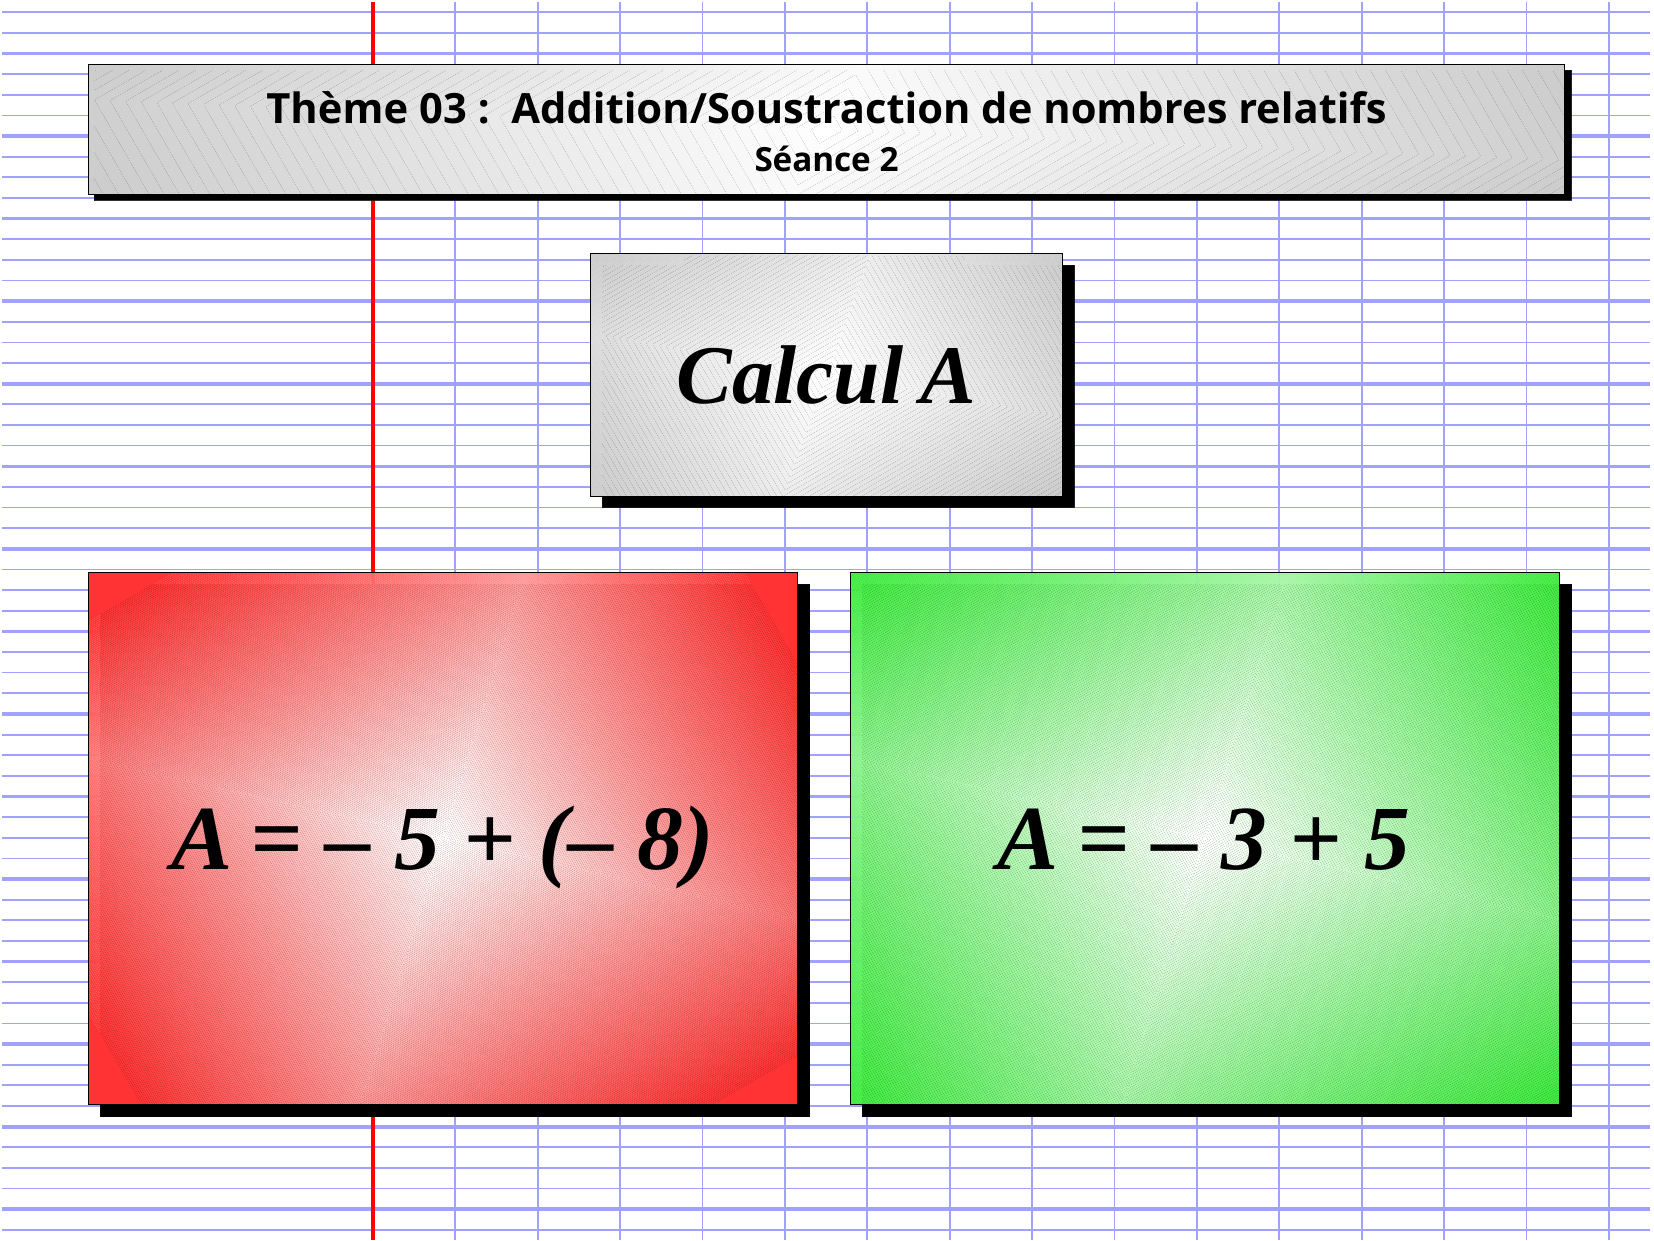

Thème 03 : Addition/Soustraction de nombres relatifs
Séance 2
Calcul A
10
11
12
13
14
15
9
0
1
2
3
4
5
6
7
8
A = – 5 + (– 8)
A = – 3 + 5